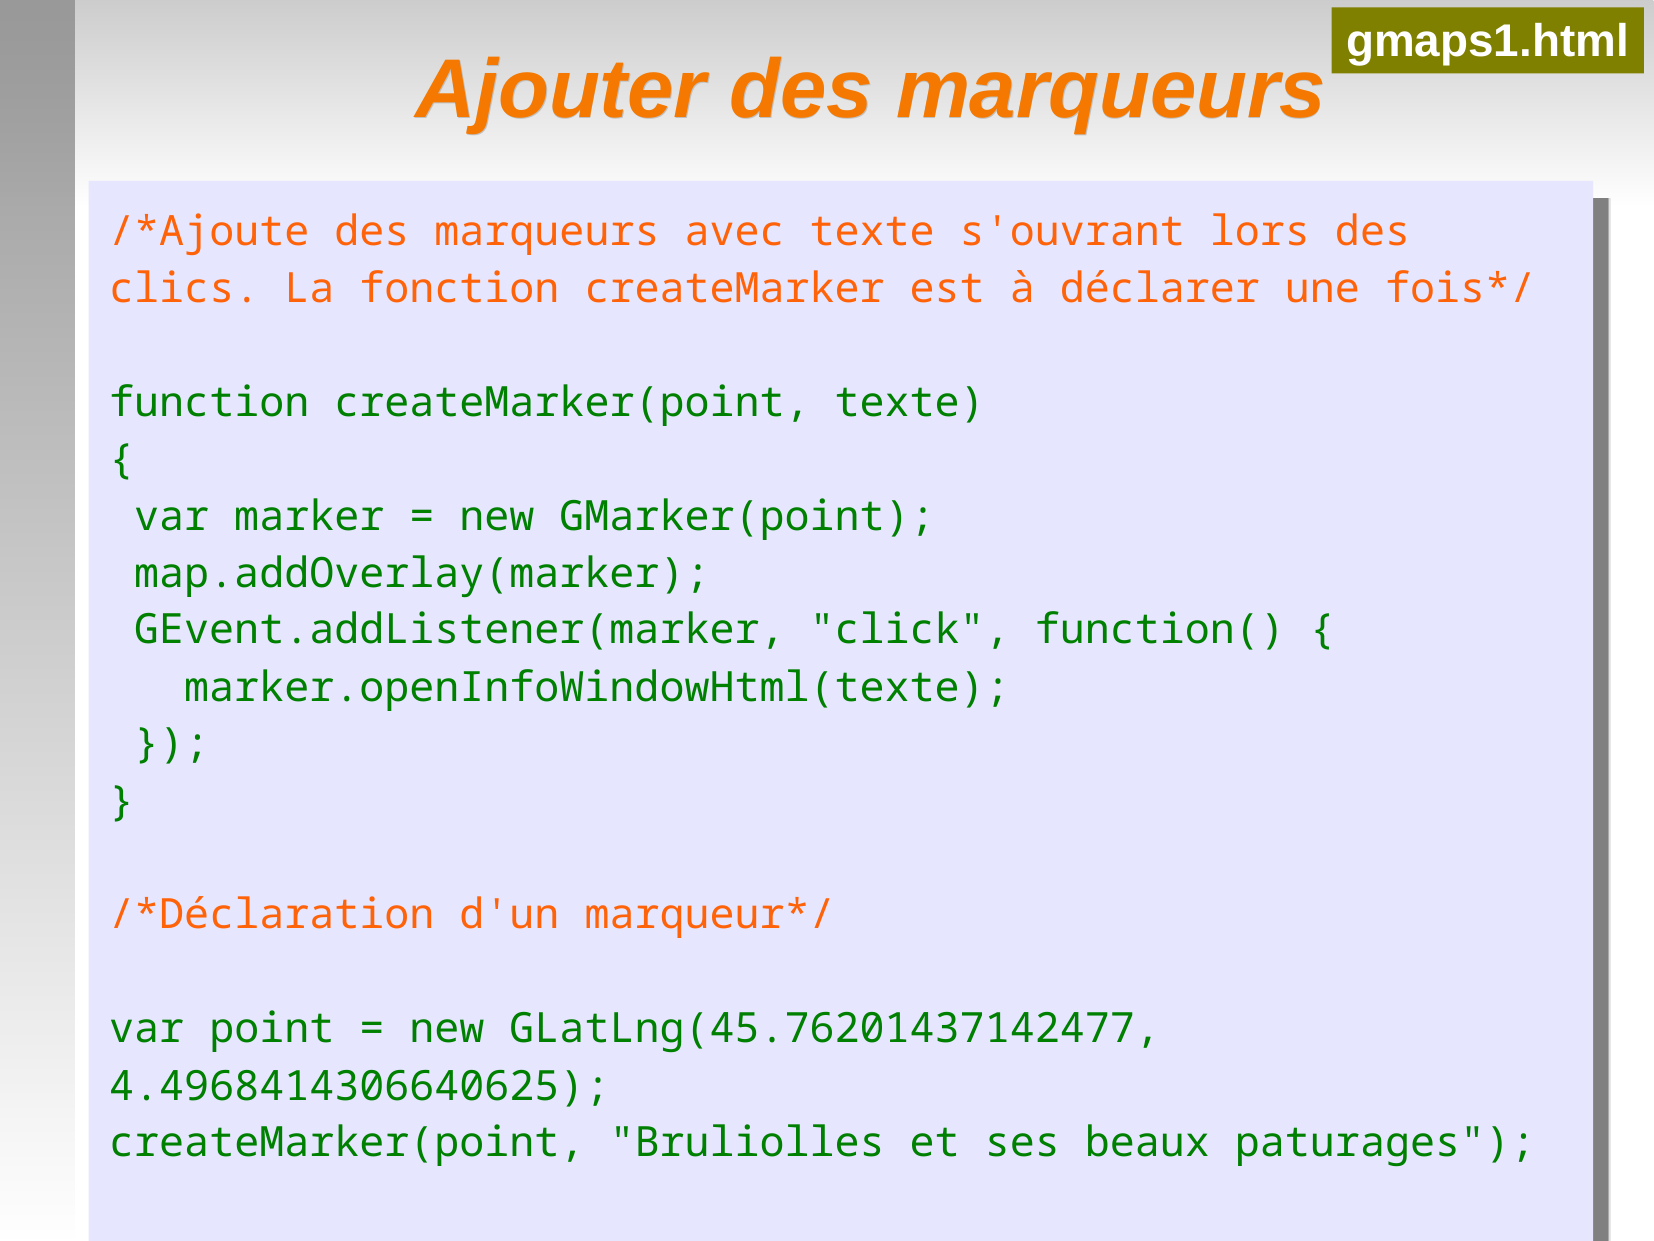

# Ajouter des marqueurs
gmaps1.html
/*Ajoute des marqueurs avec texte s'ouvrant lors des clics. La fonction createMarker est à déclarer une fois*/
function createMarker(point, texte)
{
 var marker = new GMarker(point);
 map.addOverlay(marker);
 GEvent.addListener(marker, "click", function() {
 marker.openInfoWindowHtml(texte);
 });
}
/*Déclaration d'un marqueur*/
var point = new GLatLng(45.76201437142477, 4.4968414306640625);
createMarker(point, "Bruliolles et ses beaux paturages");